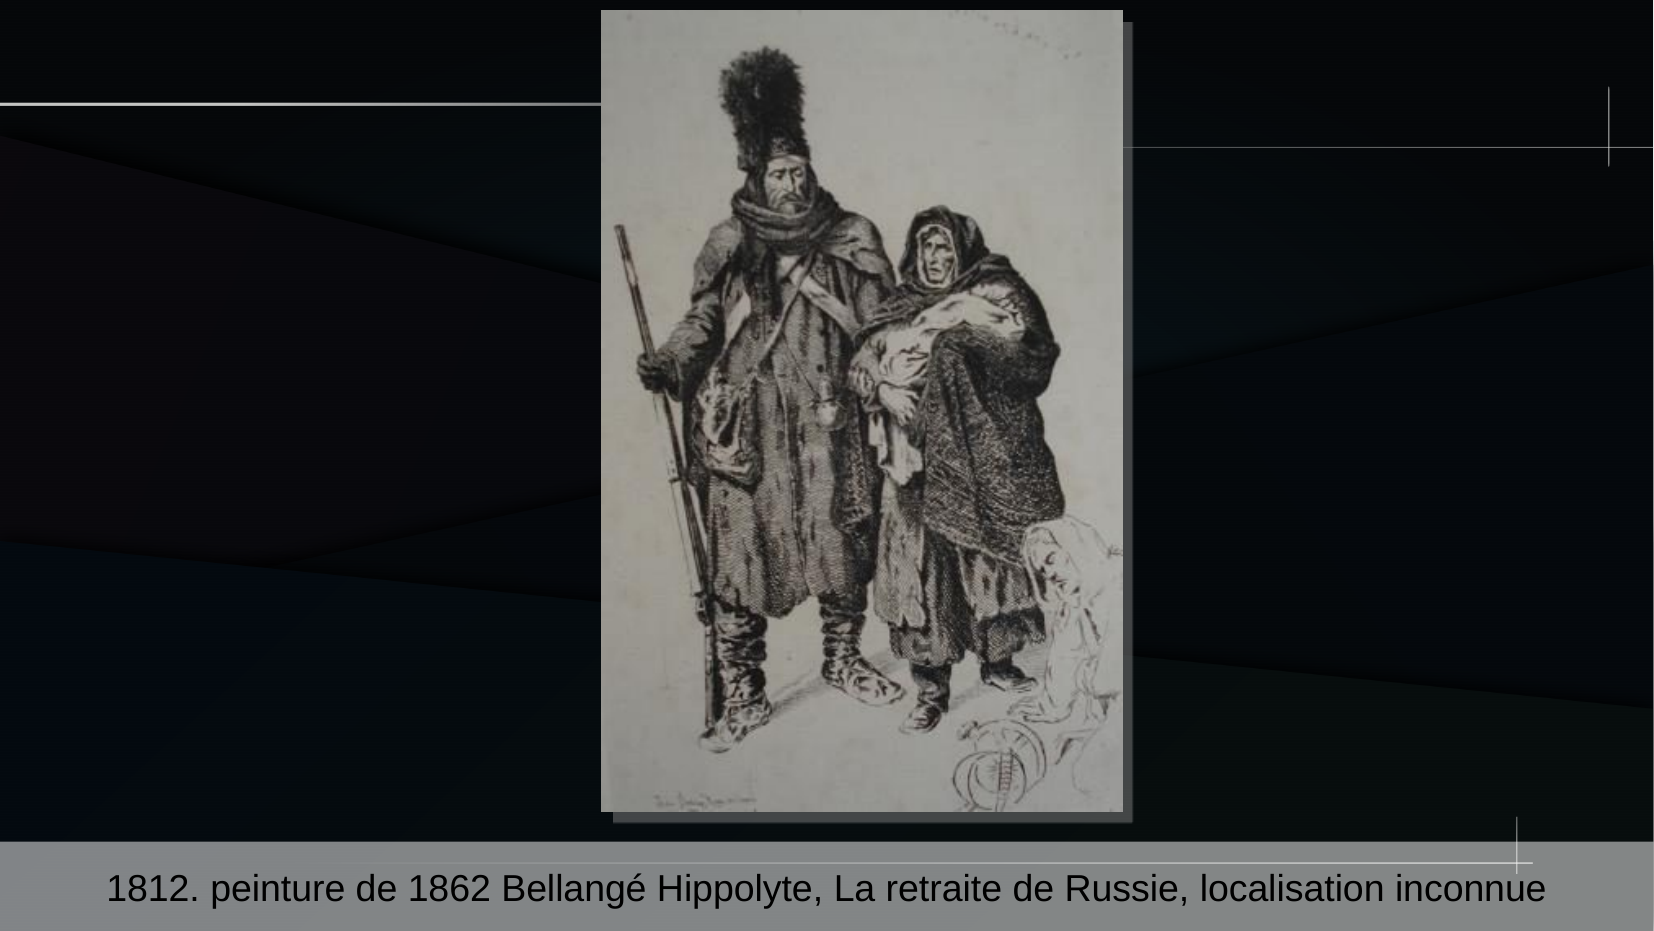

1812. peinture de 1862 Bellangé Hippolyte, La retraite de Russie, localisation inconnue